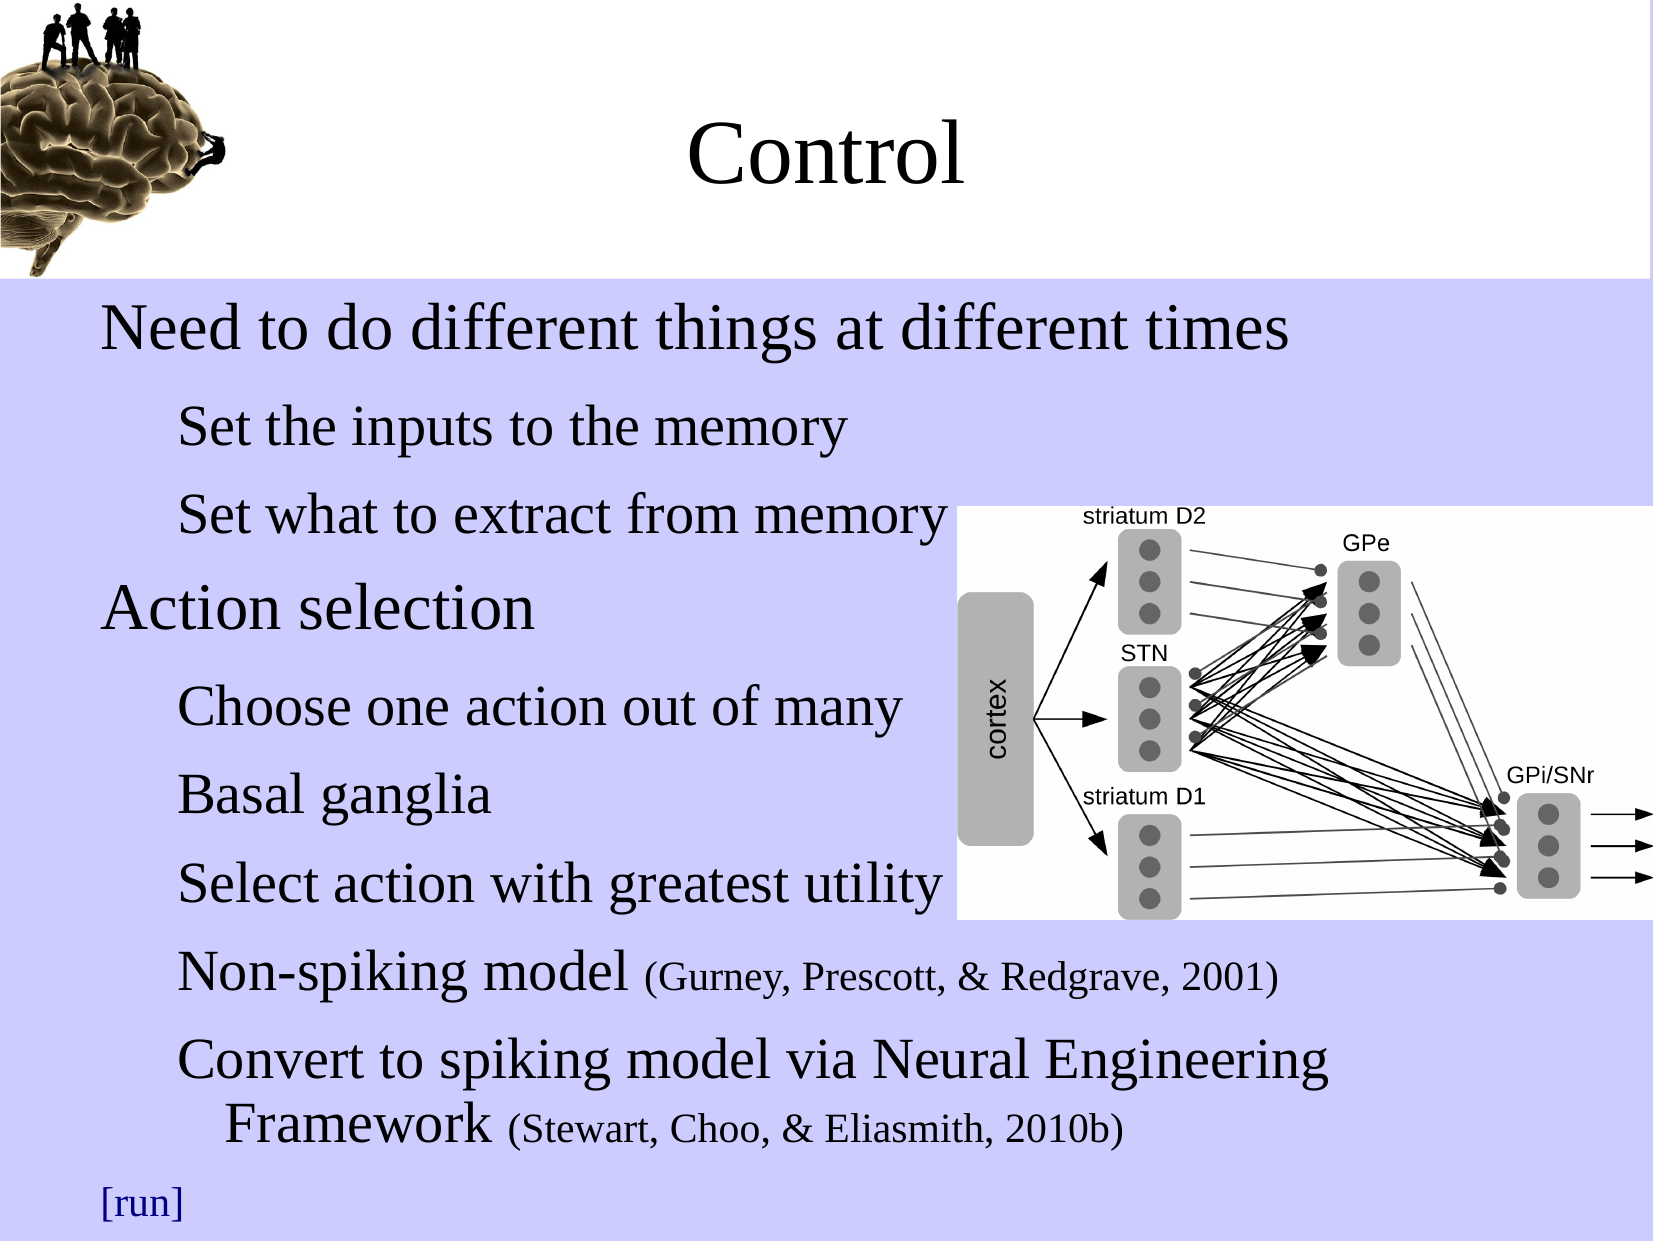

# Control
Need to do different things at different times
Set the inputs to the memory
Set what to extract from memory
Action selection
Choose one action out of many
Basal ganglia
Select action with greatest utility
Non-spiking model (Gurney, Prescott, & Redgrave, 2001)
Convert to spiking model via Neural Engineering Framework (Stewart, Choo, & Eliasmith, 2010b)
[run]